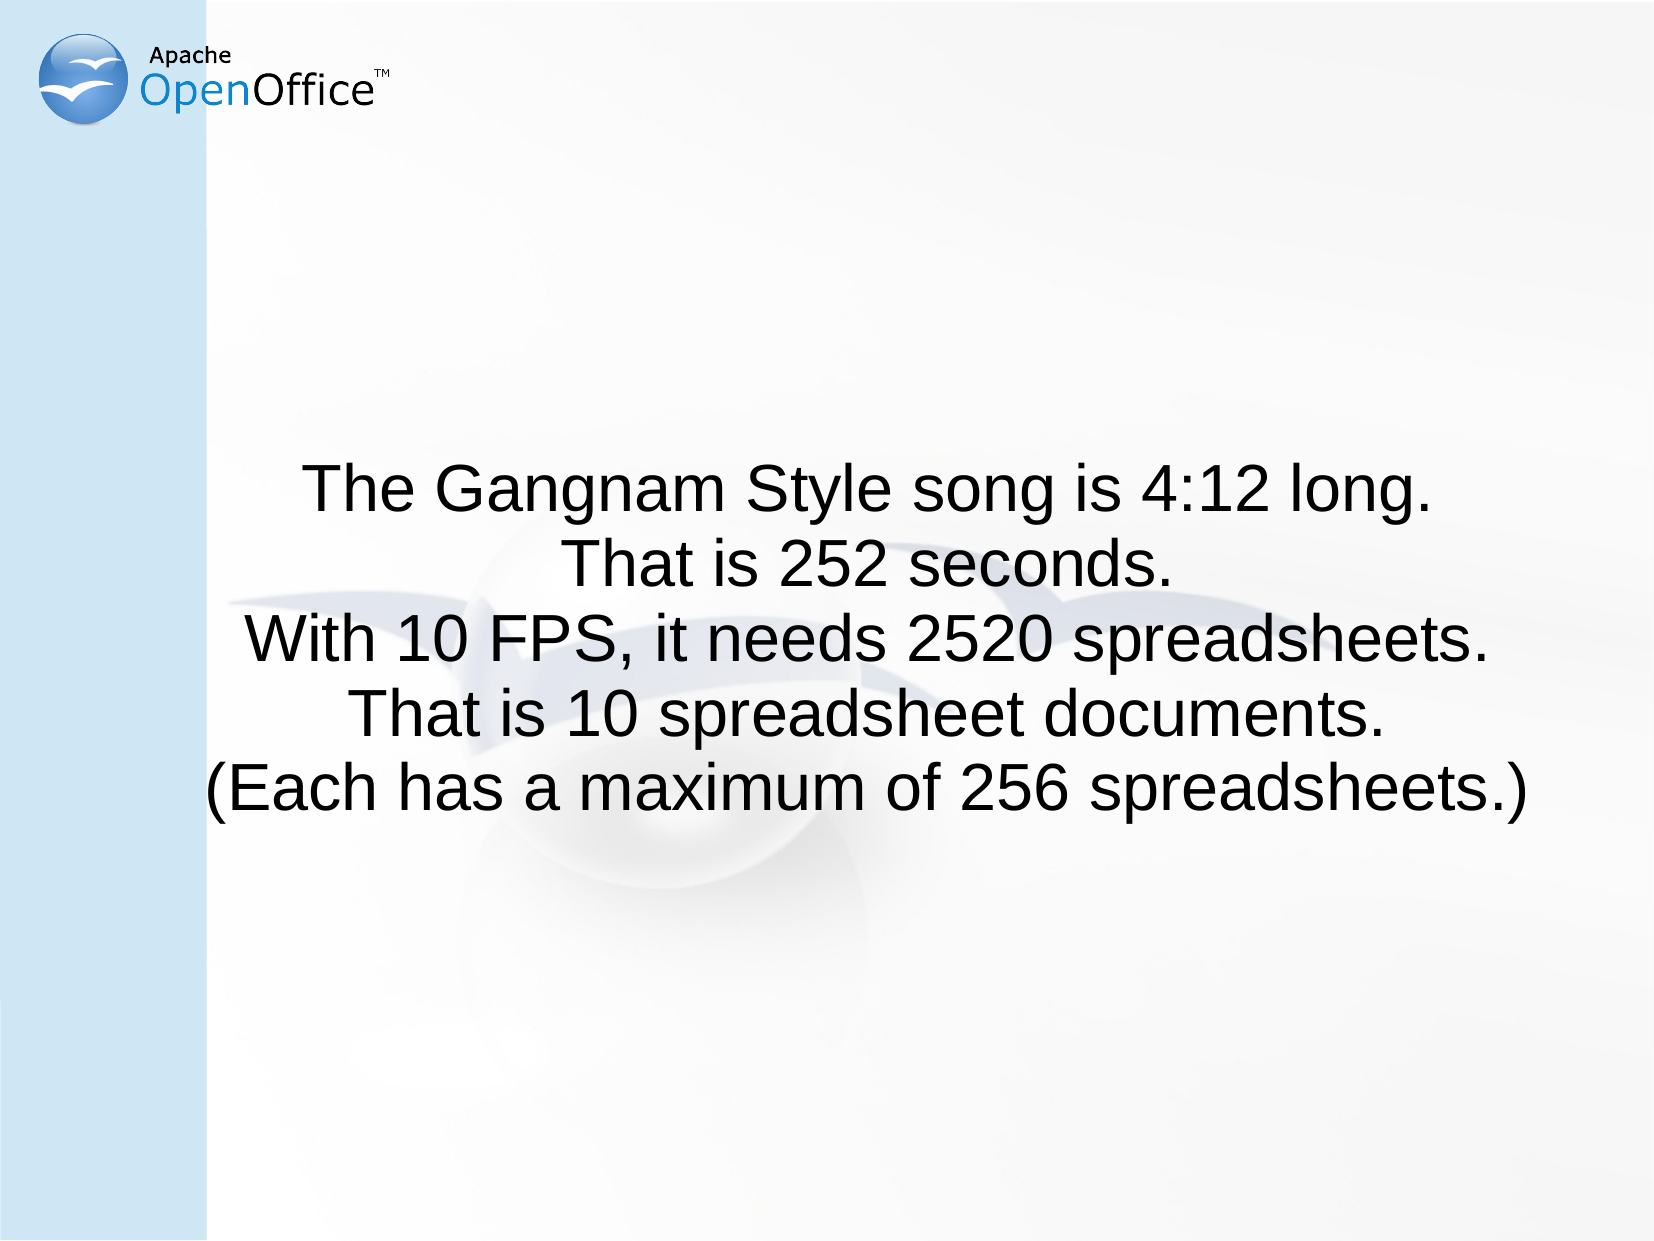

# The Gangnam Style song is 4:12 long.
That is 252 seconds.
With 10 FPS, it needs 2520 spreadsheets.
That is 10 spreadsheet documents.
(Each has a maximum of 256 spreadsheets.)